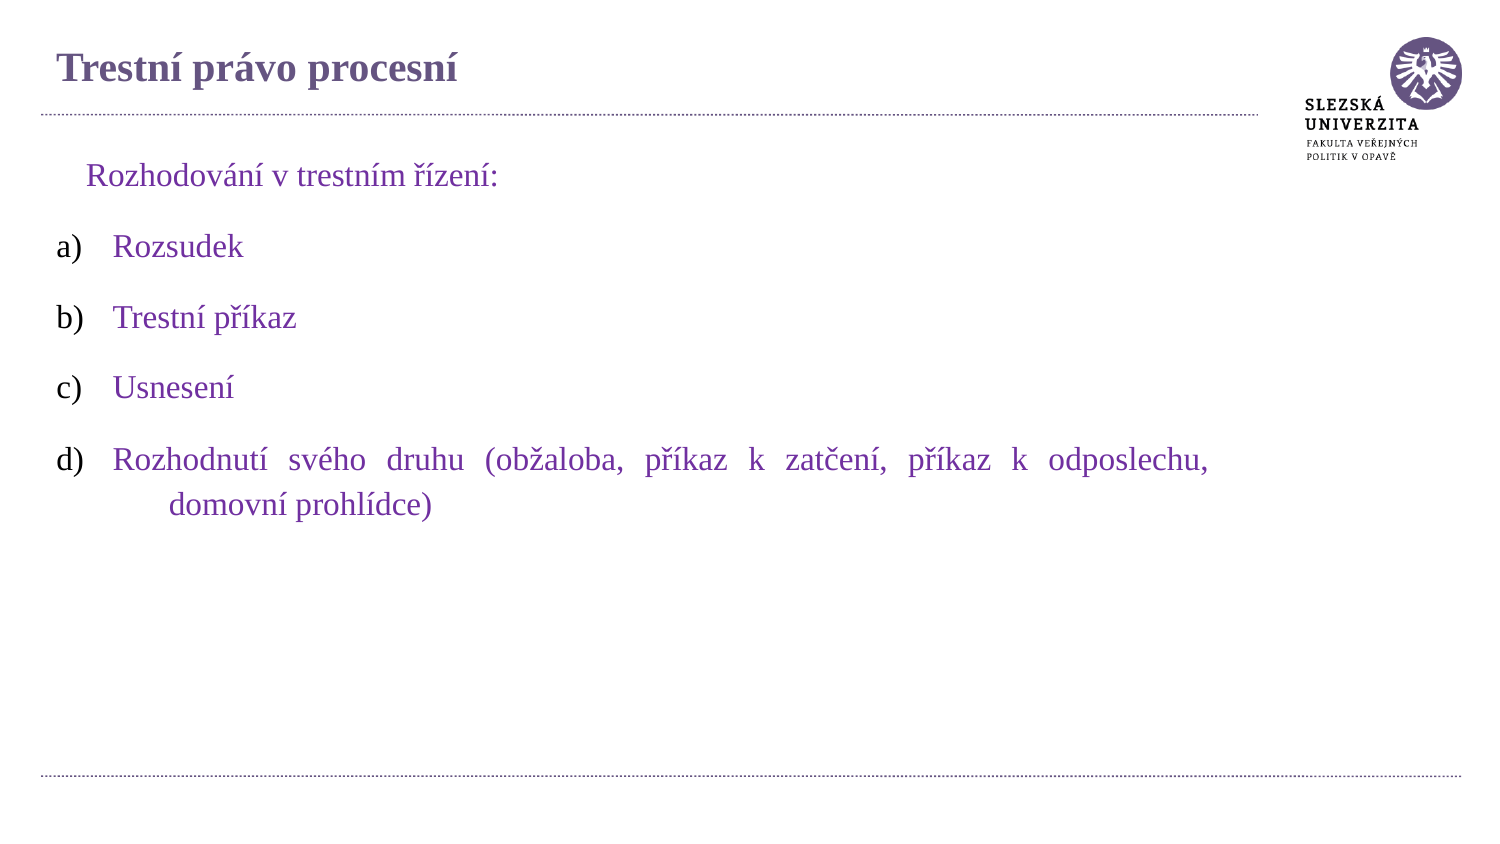

# Trestní právo procesní
Rozhodování v trestním řízení:
Rozsudek
Trestní příkaz
Usnesení
Rozhodnutí svého druhu (obžaloba, příkaz k zatčení, příkaz k odposlechu, domovní prohlídce)